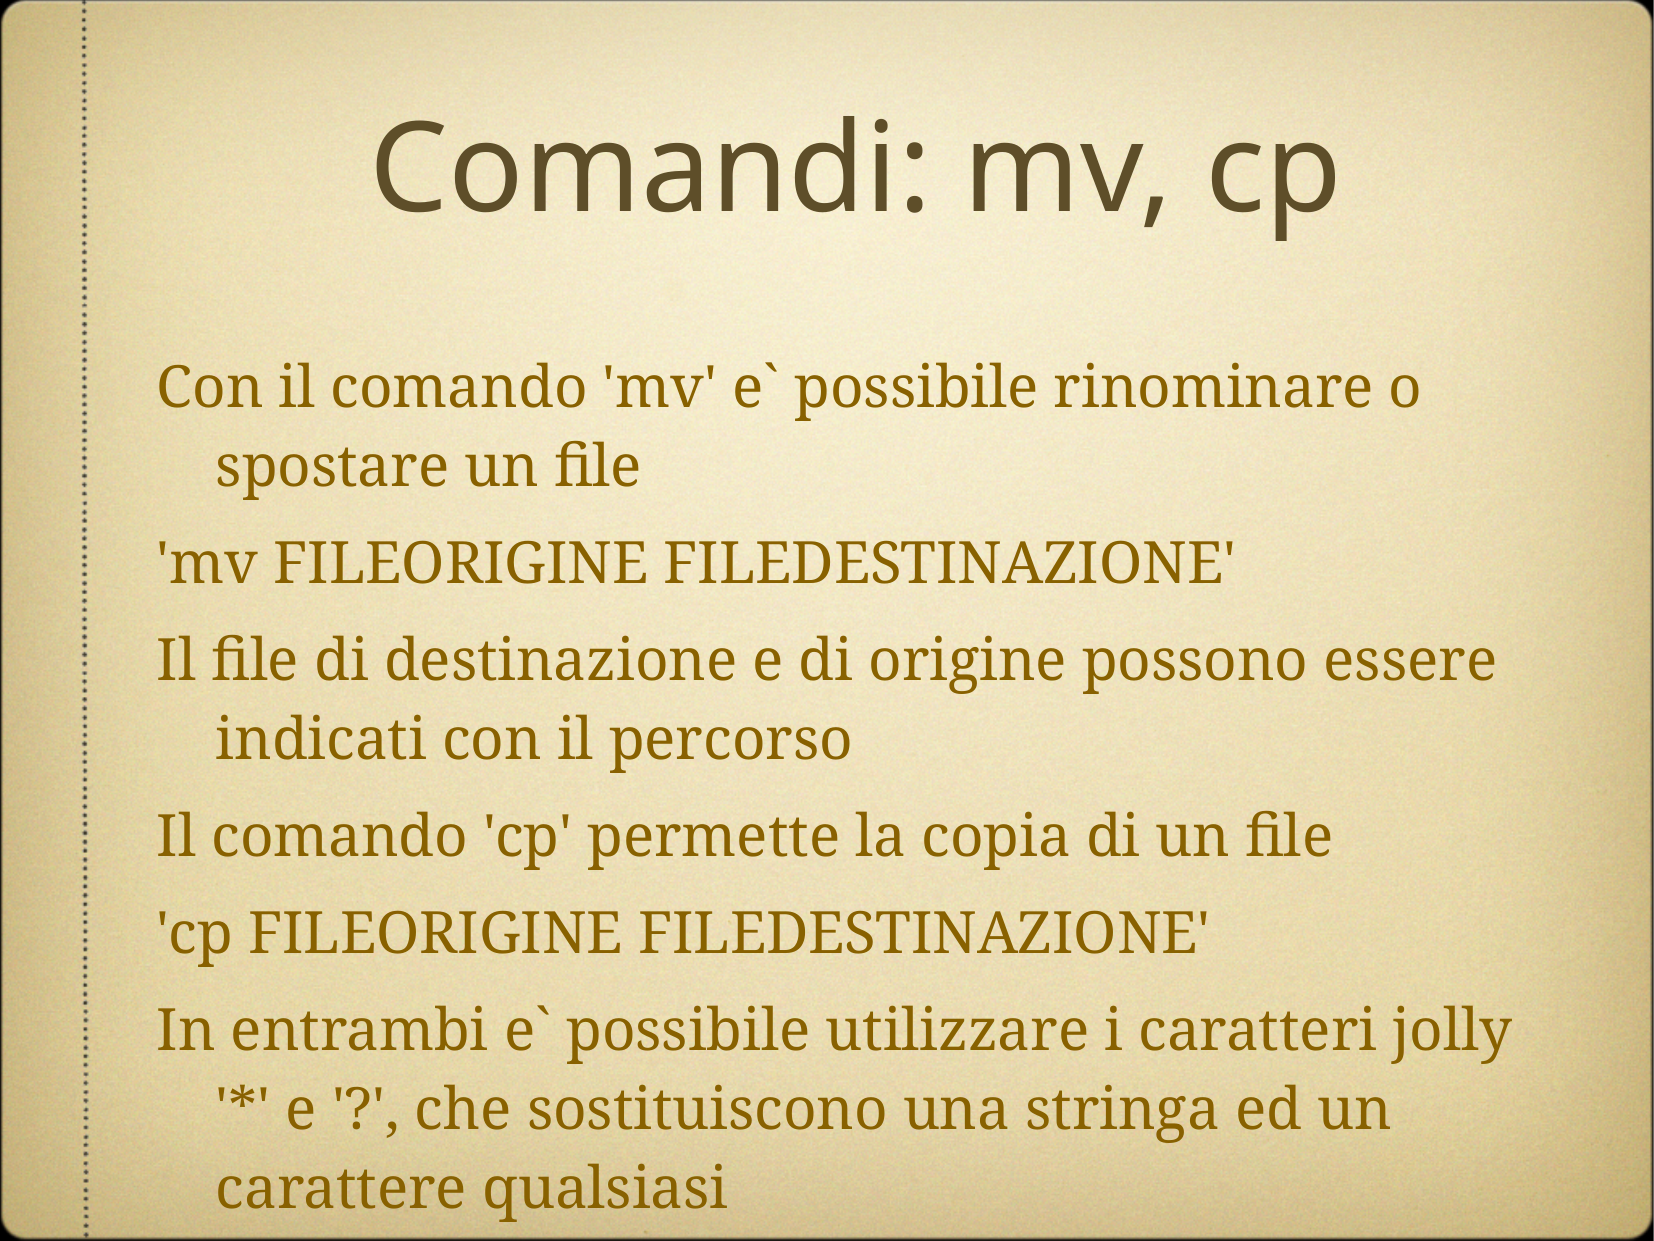

# Comandi: mv, cp
Con il comando 'mv' e` possibile rinominare o spostare un file
'mv FILEORIGINE FILEDESTINAZIONE'
Il file di destinazione e di origine possono essere indicati con il percorso
Il comando 'cp' permette la copia di un file
'cp FILEORIGINE FILEDESTINAZIONE'
In entrambi e` possibile utilizzare i caratteri jolly '*' e '?', che sostituiscono una stringa ed un carattere qualsiasi